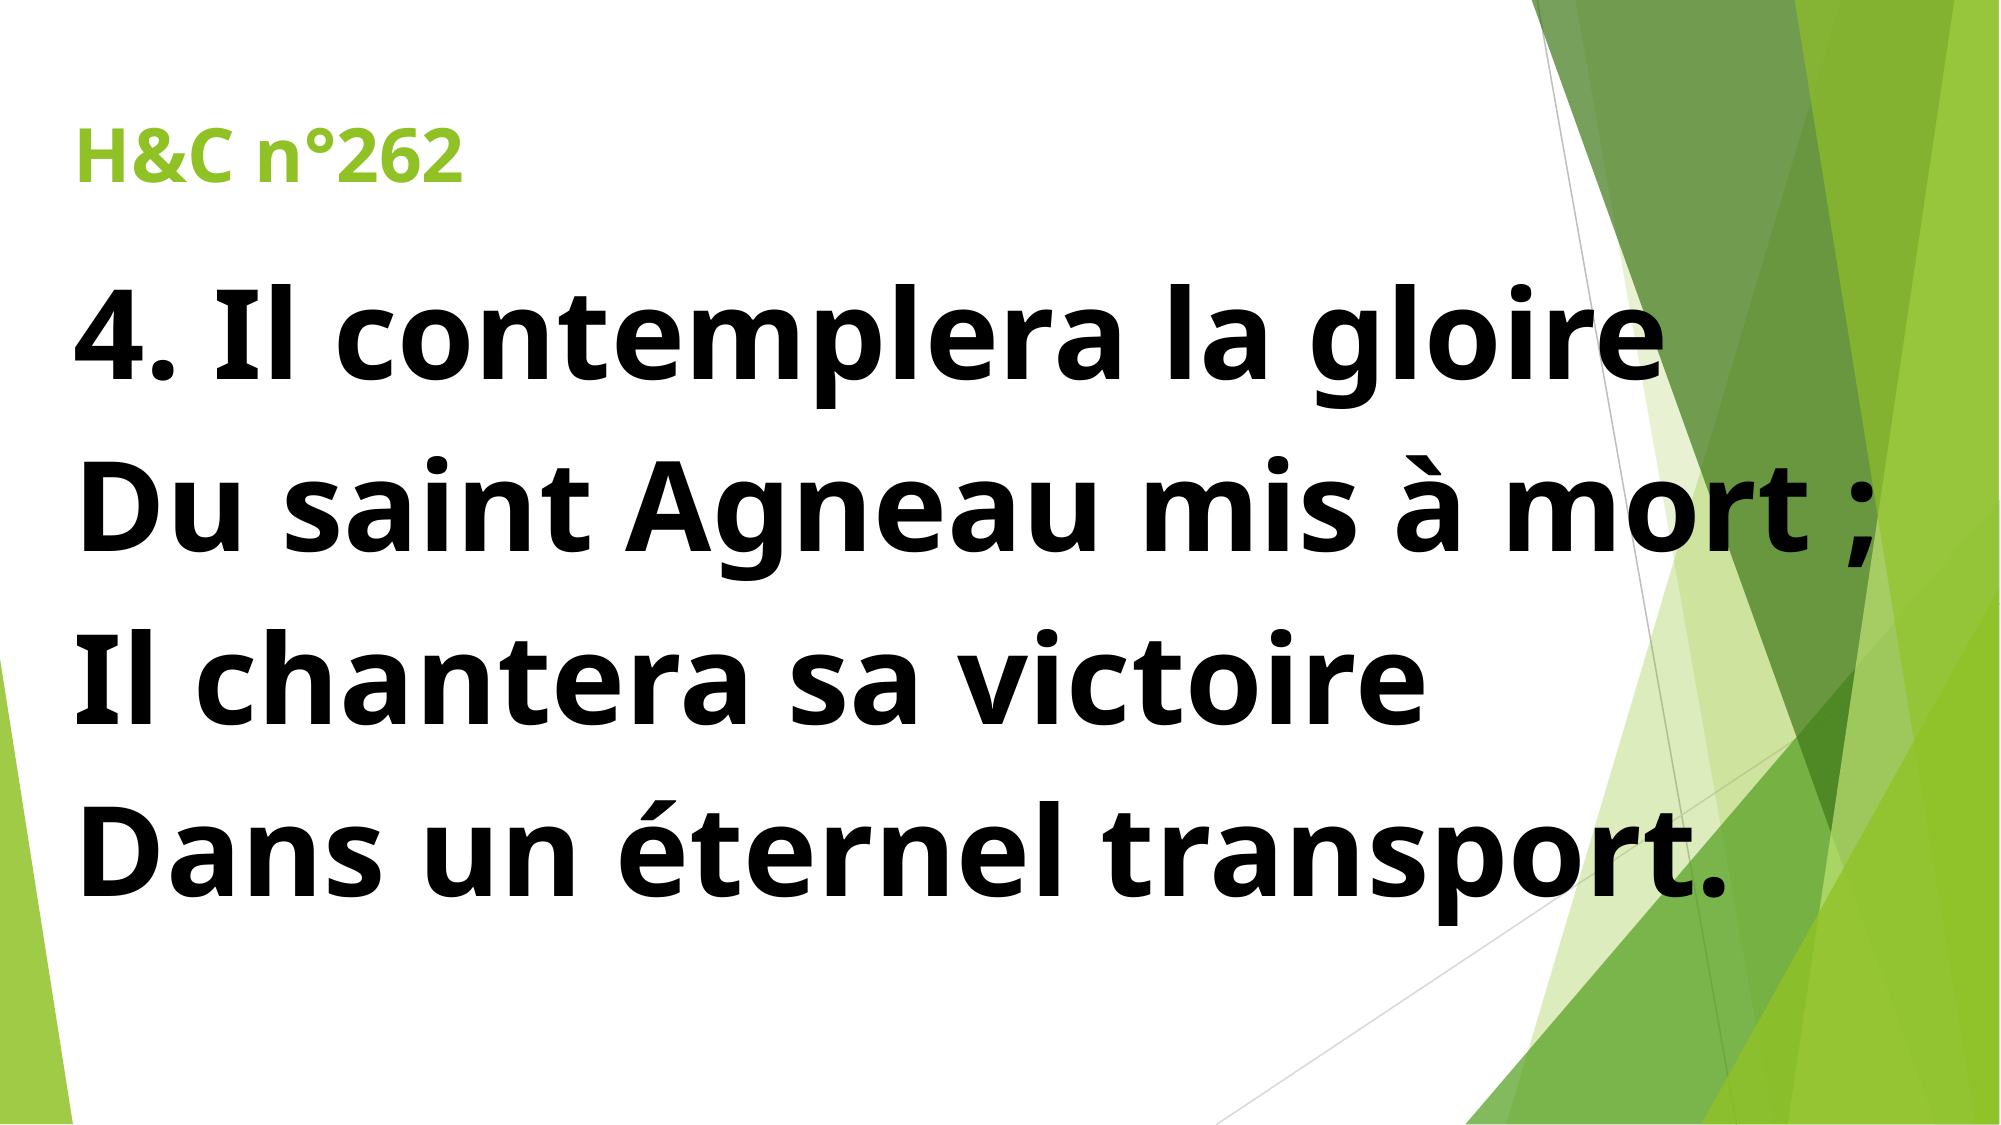

H&C n°262
4. Il contemplera la gloire
Du saint Agneau mis à mort ;
Il chantera sa victoire
Dans un éternel transport.